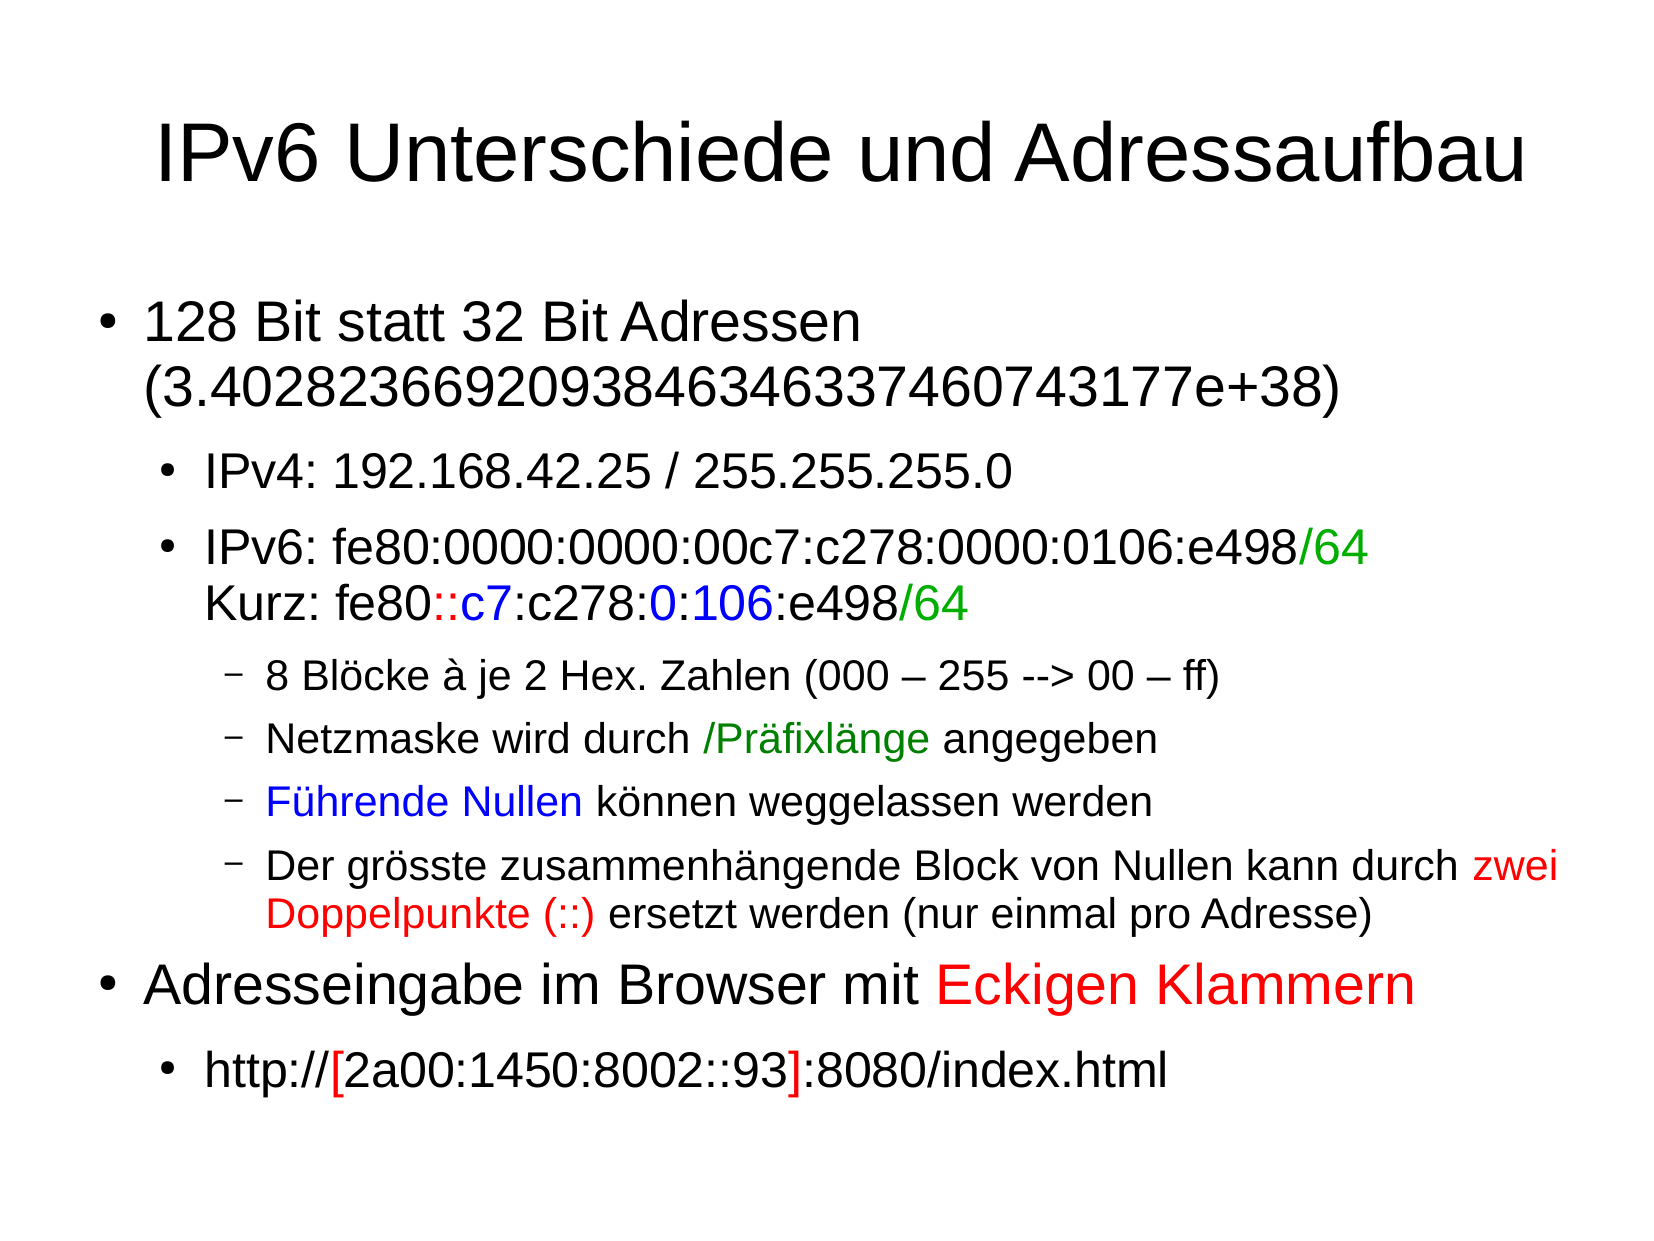

# IPv6 Unterschiede und Adressaufbau
128 Bit statt 32 Bit Adressen (3.4028236692093846346337460743177e+38)
IPv4: 192.168.42.25 / 255.255.255.0
IPv6: fe80:0000:0000:00c7:c278:0000:0106:e498/64
Kurz: fe80::c7:c278:0:106:e498/64
8 Blöcke à je 2 Hex. Zahlen (000 – 255 --> 00 – ff)
Netzmaske wird durch /Präfixlänge angegeben
Führende Nullen können weggelassen werden
Der grösste zusammenhängende Block von Nullen kann durch zwei Doppelpunkte (::) ersetzt werden (nur einmal pro Adresse)
Adresseingabe im Browser mit Eckigen Klammern
http://[2a00:1450:8002::93]:8080/index.html